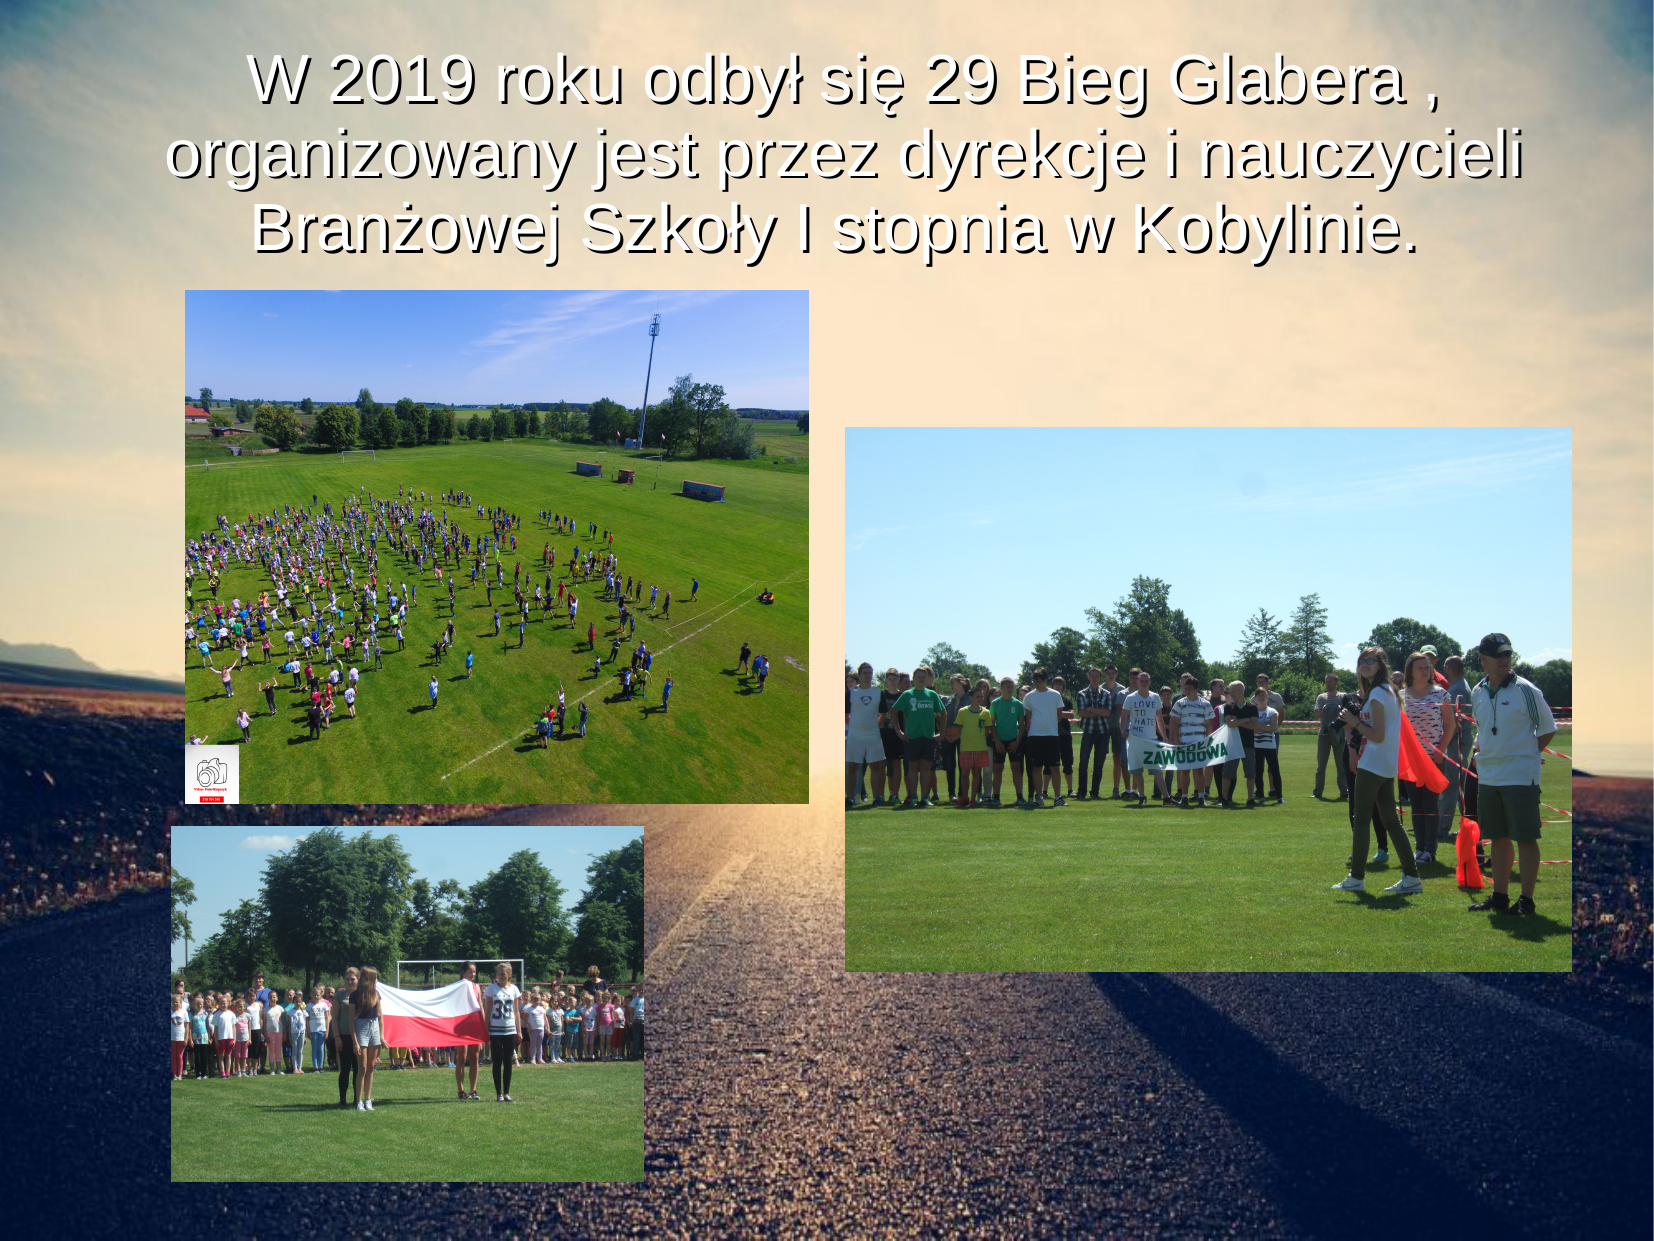

# W 2019 roku odbył się 29 Bieg Glabera , organizowany jest przez dyrekcje i nauczycieli Branżowej Szkoły I stopnia w Kobylinie.